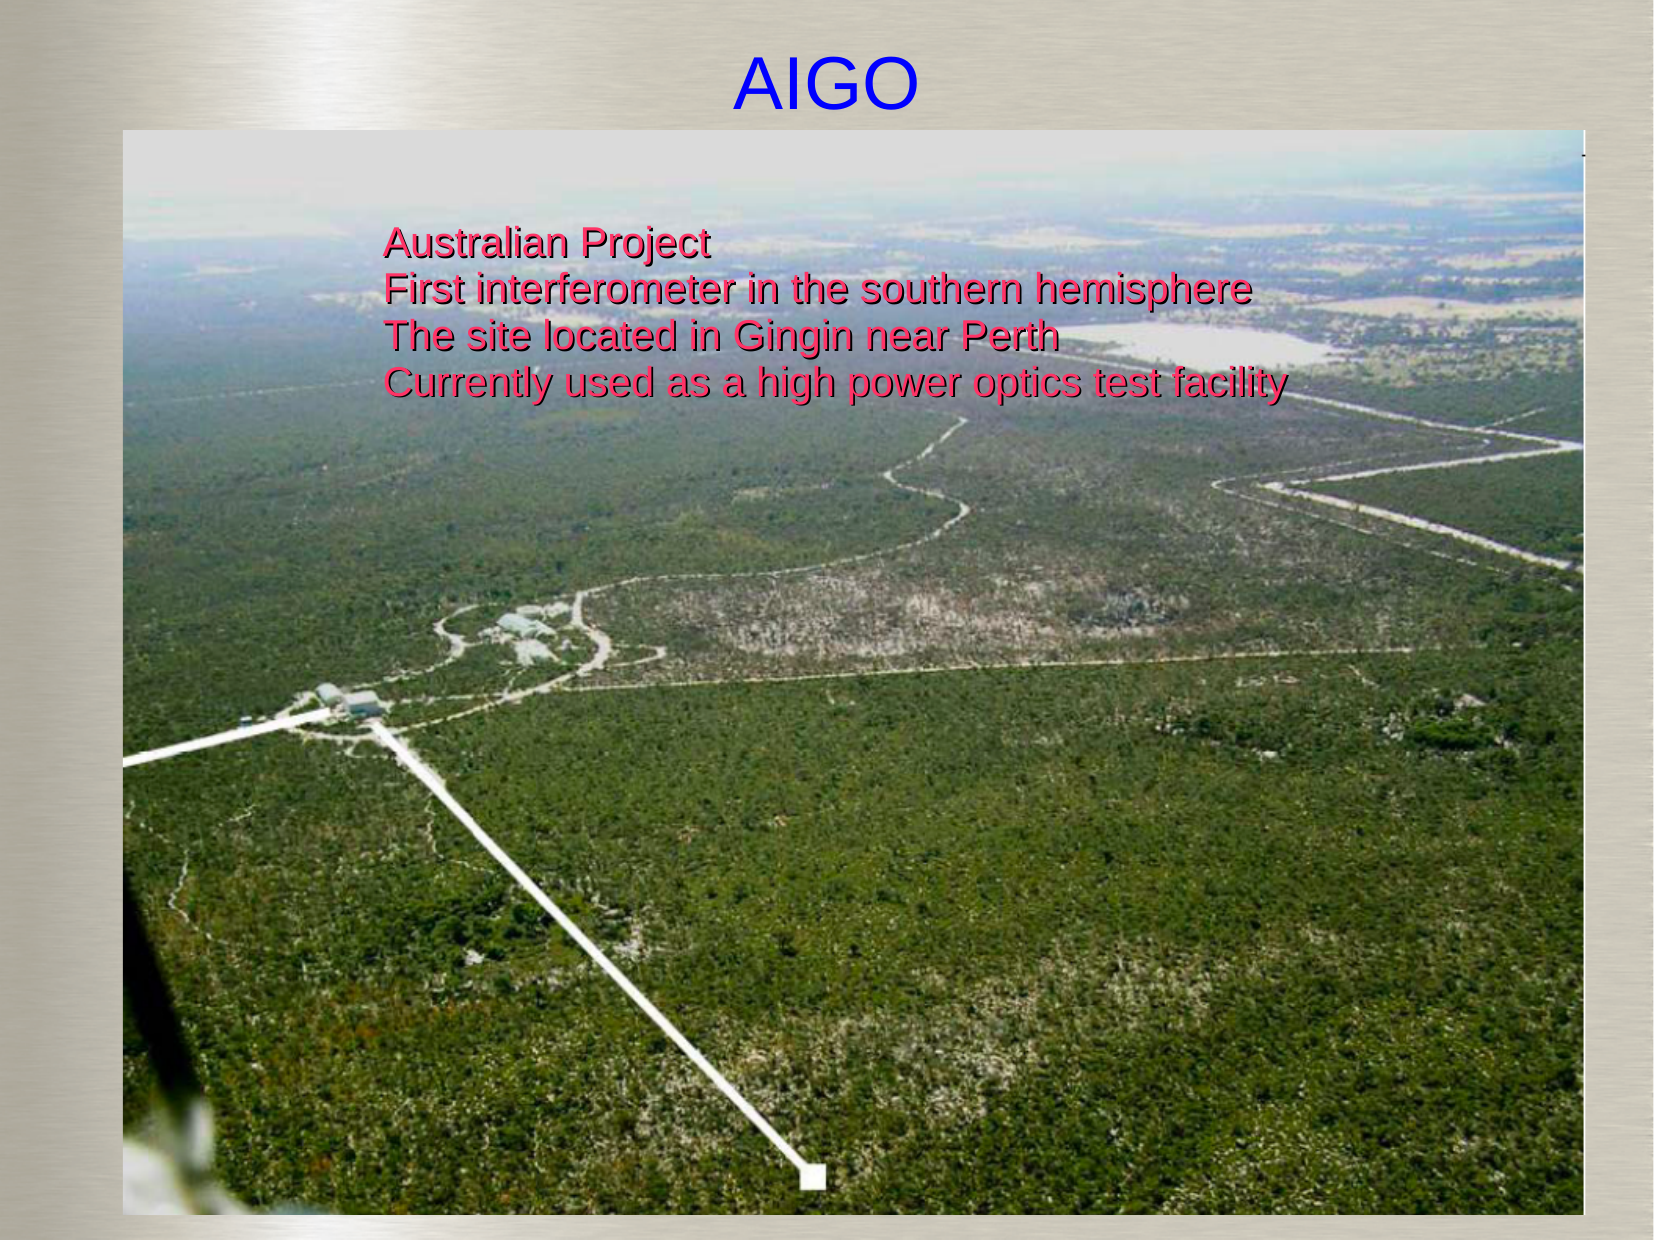

# AIGO
 Australian Project
 First interferometer in the southern hemisphere
 The site located in Gingin near Perth
 Currently used as a high power optics test facility